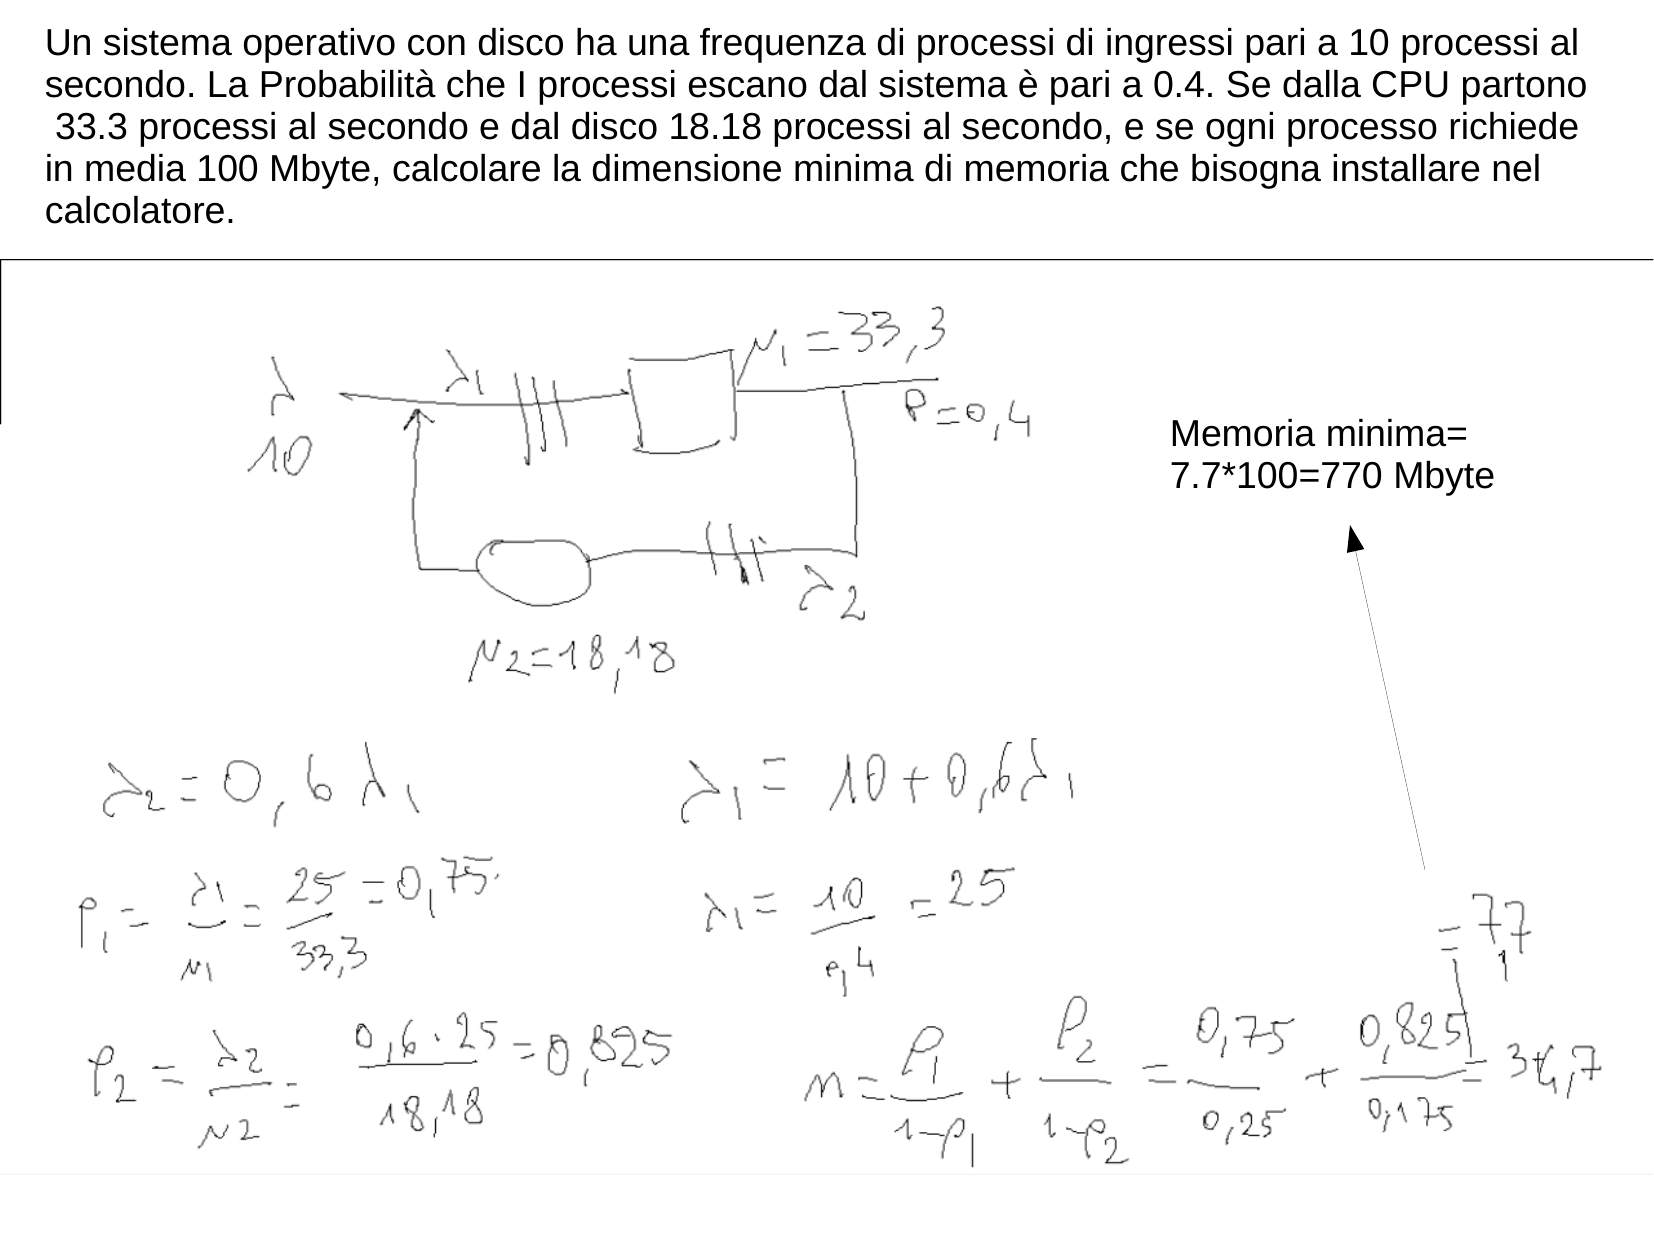

Un sistema operativo con disco ha una frequenza di processi di ingressi pari a 10 processi al secondo. La Probabilità che I processi escano dal sistema è pari a 0.4. Se dalla CPU partono 33.3 processi al secondo e dal disco 18.18 processi al secondo, e se ogni processo richiede in media 100 Mbyte, calcolare la dimensione minima di memoria che bisogna installare nel calcolatore.
Memoria minima=
7.7*100=770 Mbyte